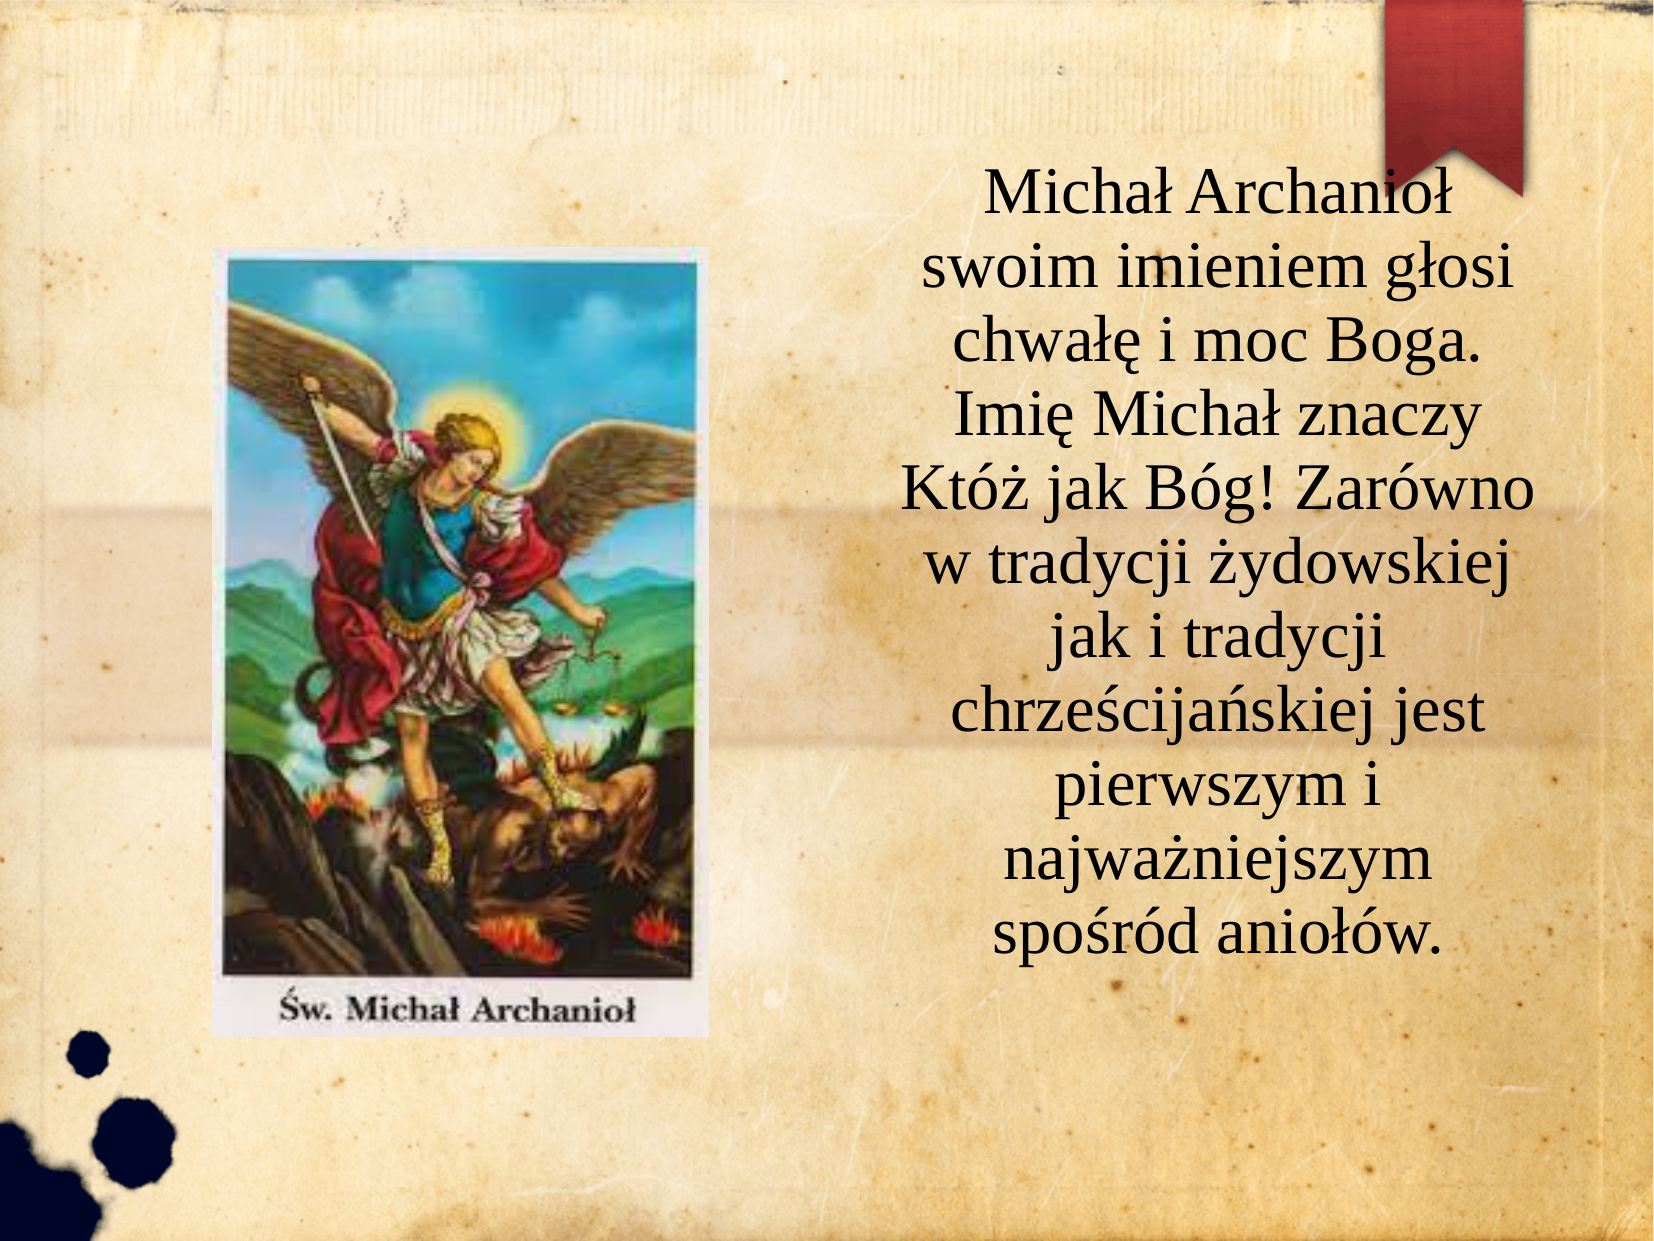

Michał Archanioł swoim imieniem głosi chwałę i moc Boga. Imię Michał znaczy Któż jak Bóg! Zarówno w tradycji żydowskiej jak i tradycji chrześcijańskiej jest pierwszym i najważniejszym spośród aniołów.
#